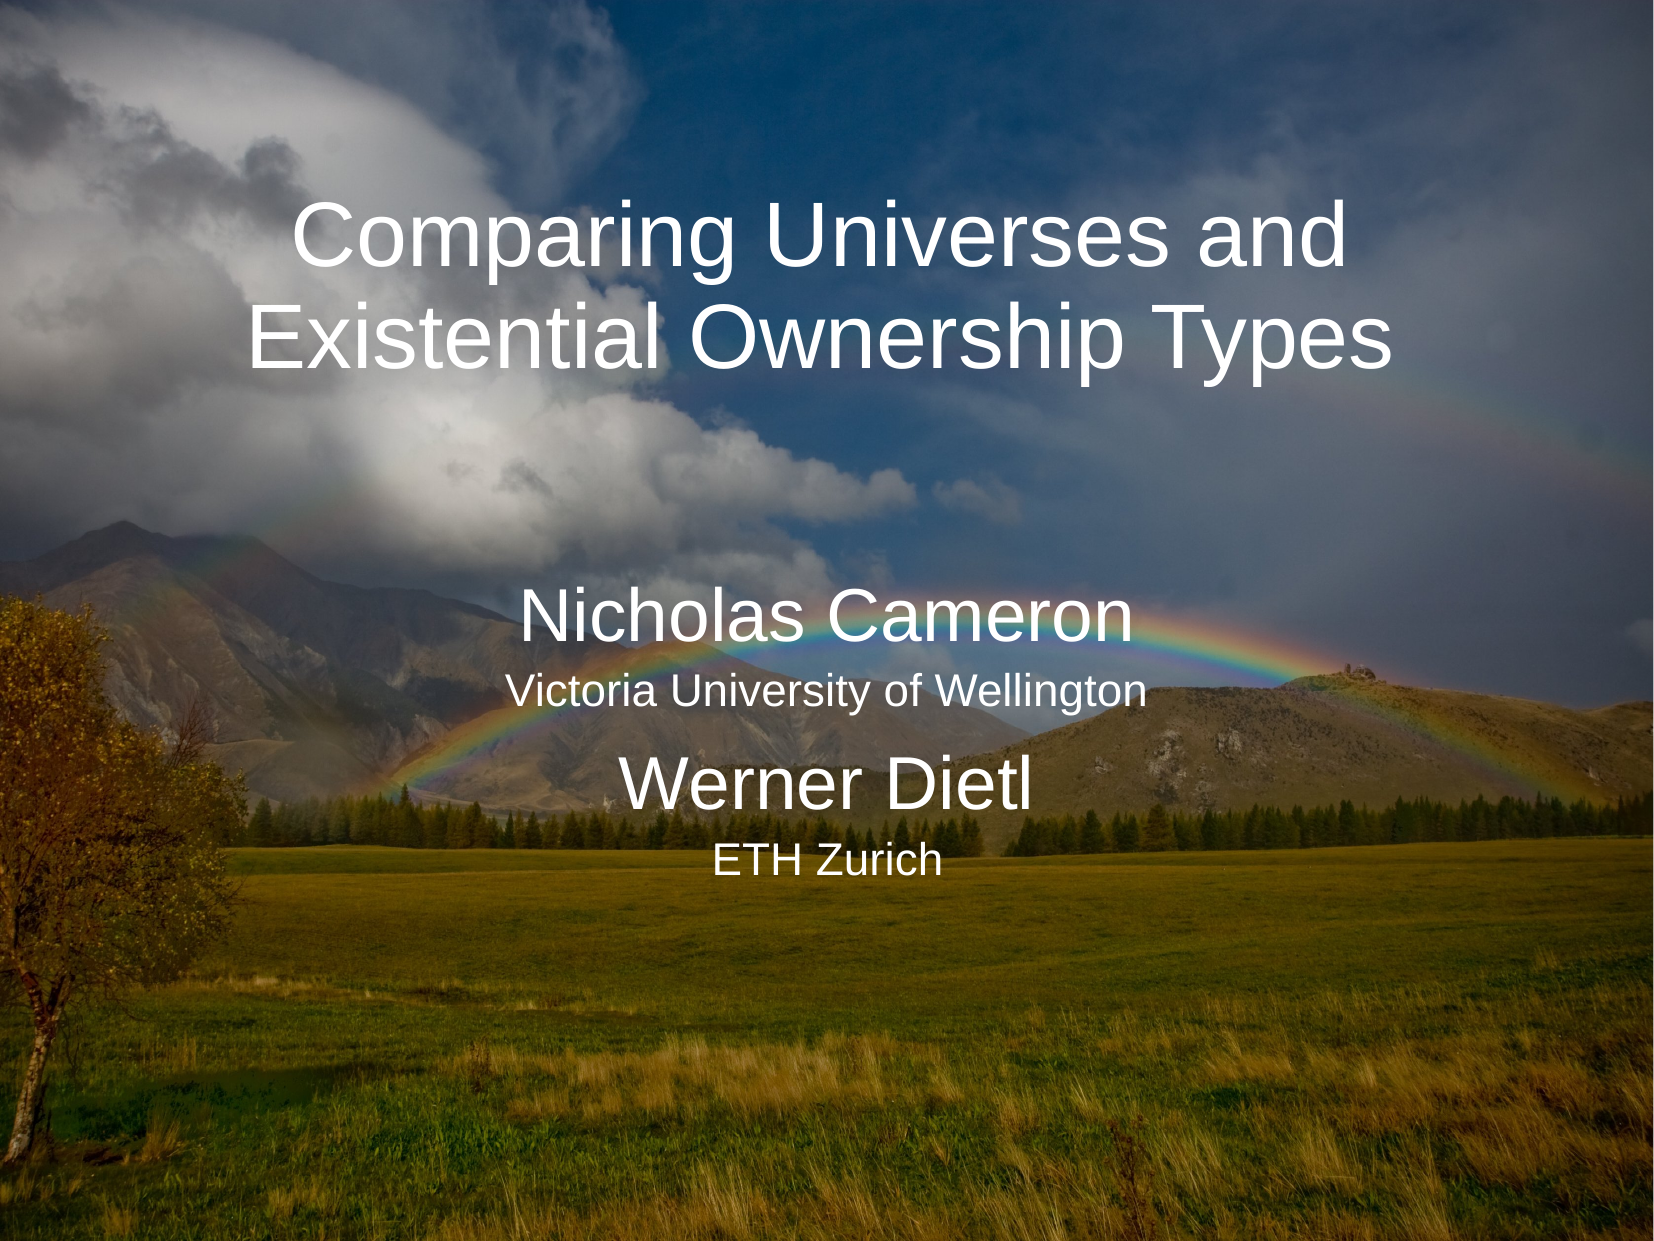

# Comparing Universes and Existential Ownership Types
Nicholas Cameron
Werner Dietl
Victoria University of Wellington
ETH Zurich